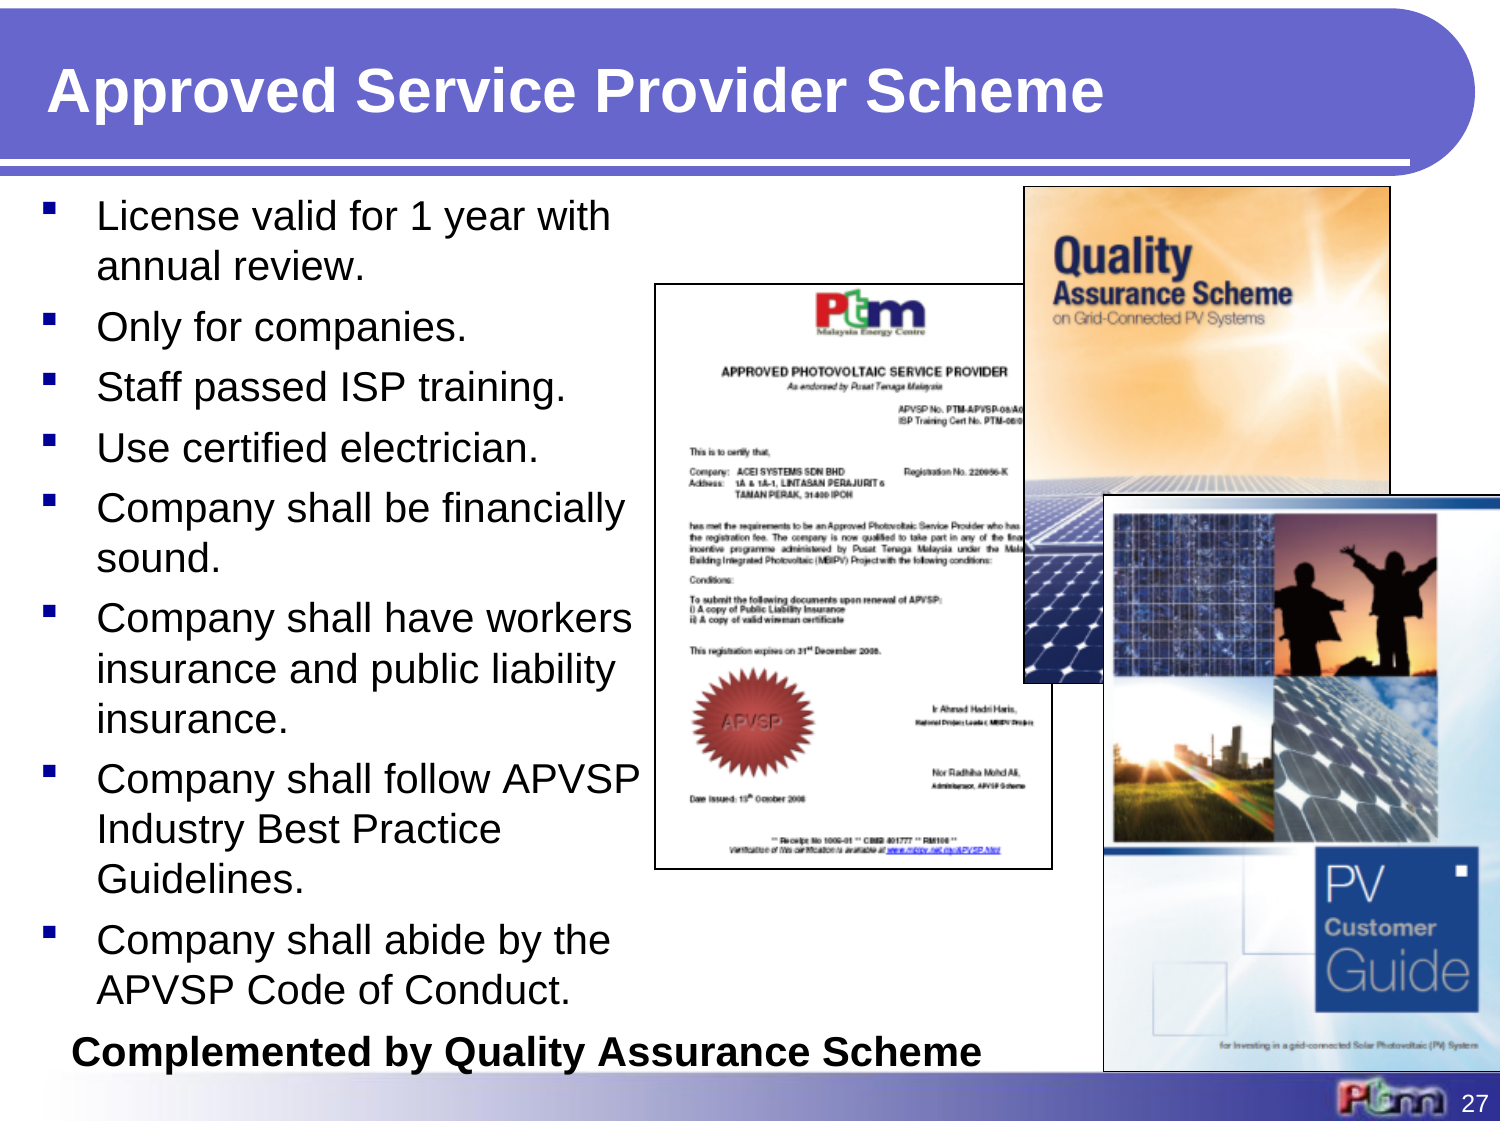

# Approved Service Provider Scheme
License valid for 1 year with annual review.
Only for companies.
Staff passed ISP training.
Use certified electrician.
Company shall be financially sound.
Company shall have workers insurance and public liability insurance.
Company shall follow APVSP Industry Best Practice Guidelines.
Company shall abide by the APVSP Code of Conduct.
Complemented by Quality Assurance Scheme